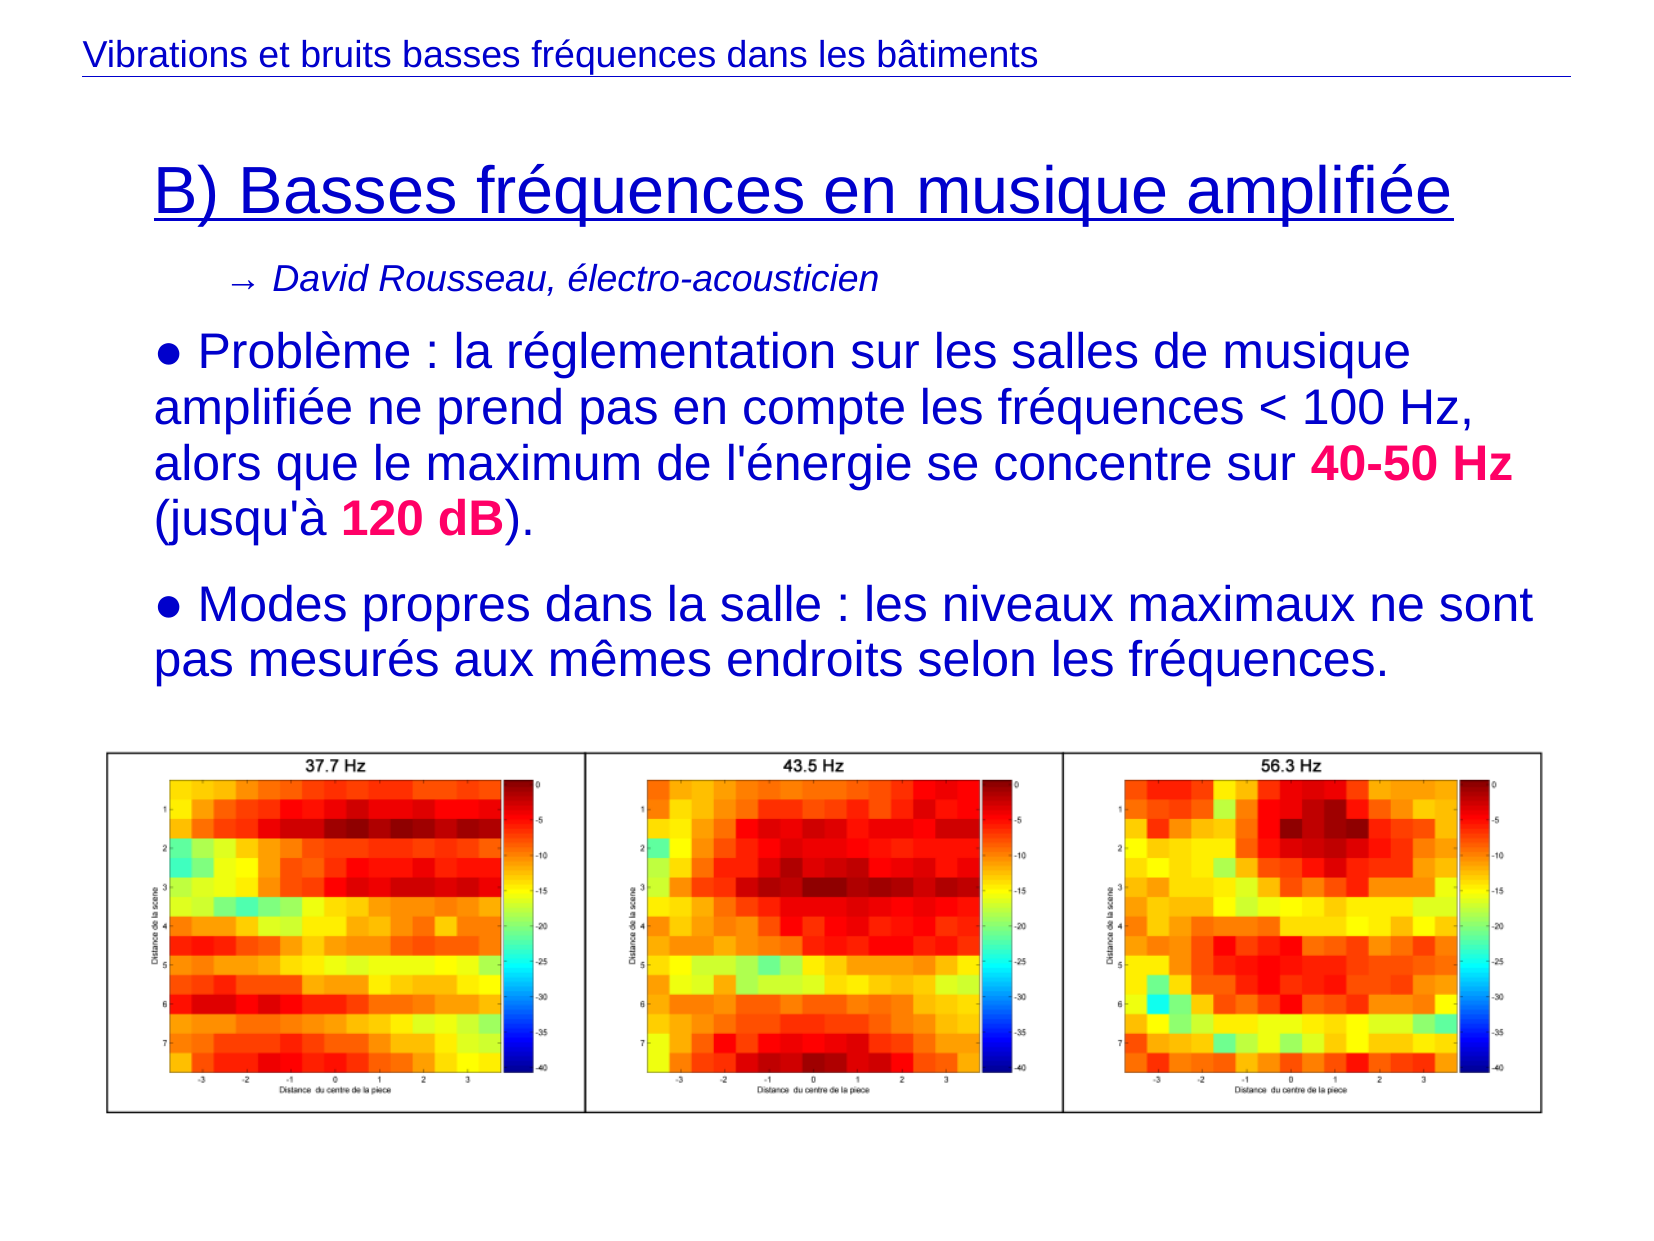

# Vibrations et bruits basses fréquences dans les bâtiments
B) Basses fréquences en musique amplifiée
→ David Rousseau, électro-acousticien
● Problème : la réglementation sur les salles de musique amplifiée ne prend pas en compte les fréquences < 100 Hz, alors que le maximum de l'énergie se concentre sur 40-50 Hz (jusqu'à 120 dB).
● Modes propres dans la salle : les niveaux maximaux ne sont pas mesurés aux mêmes endroits selon les fréquences.